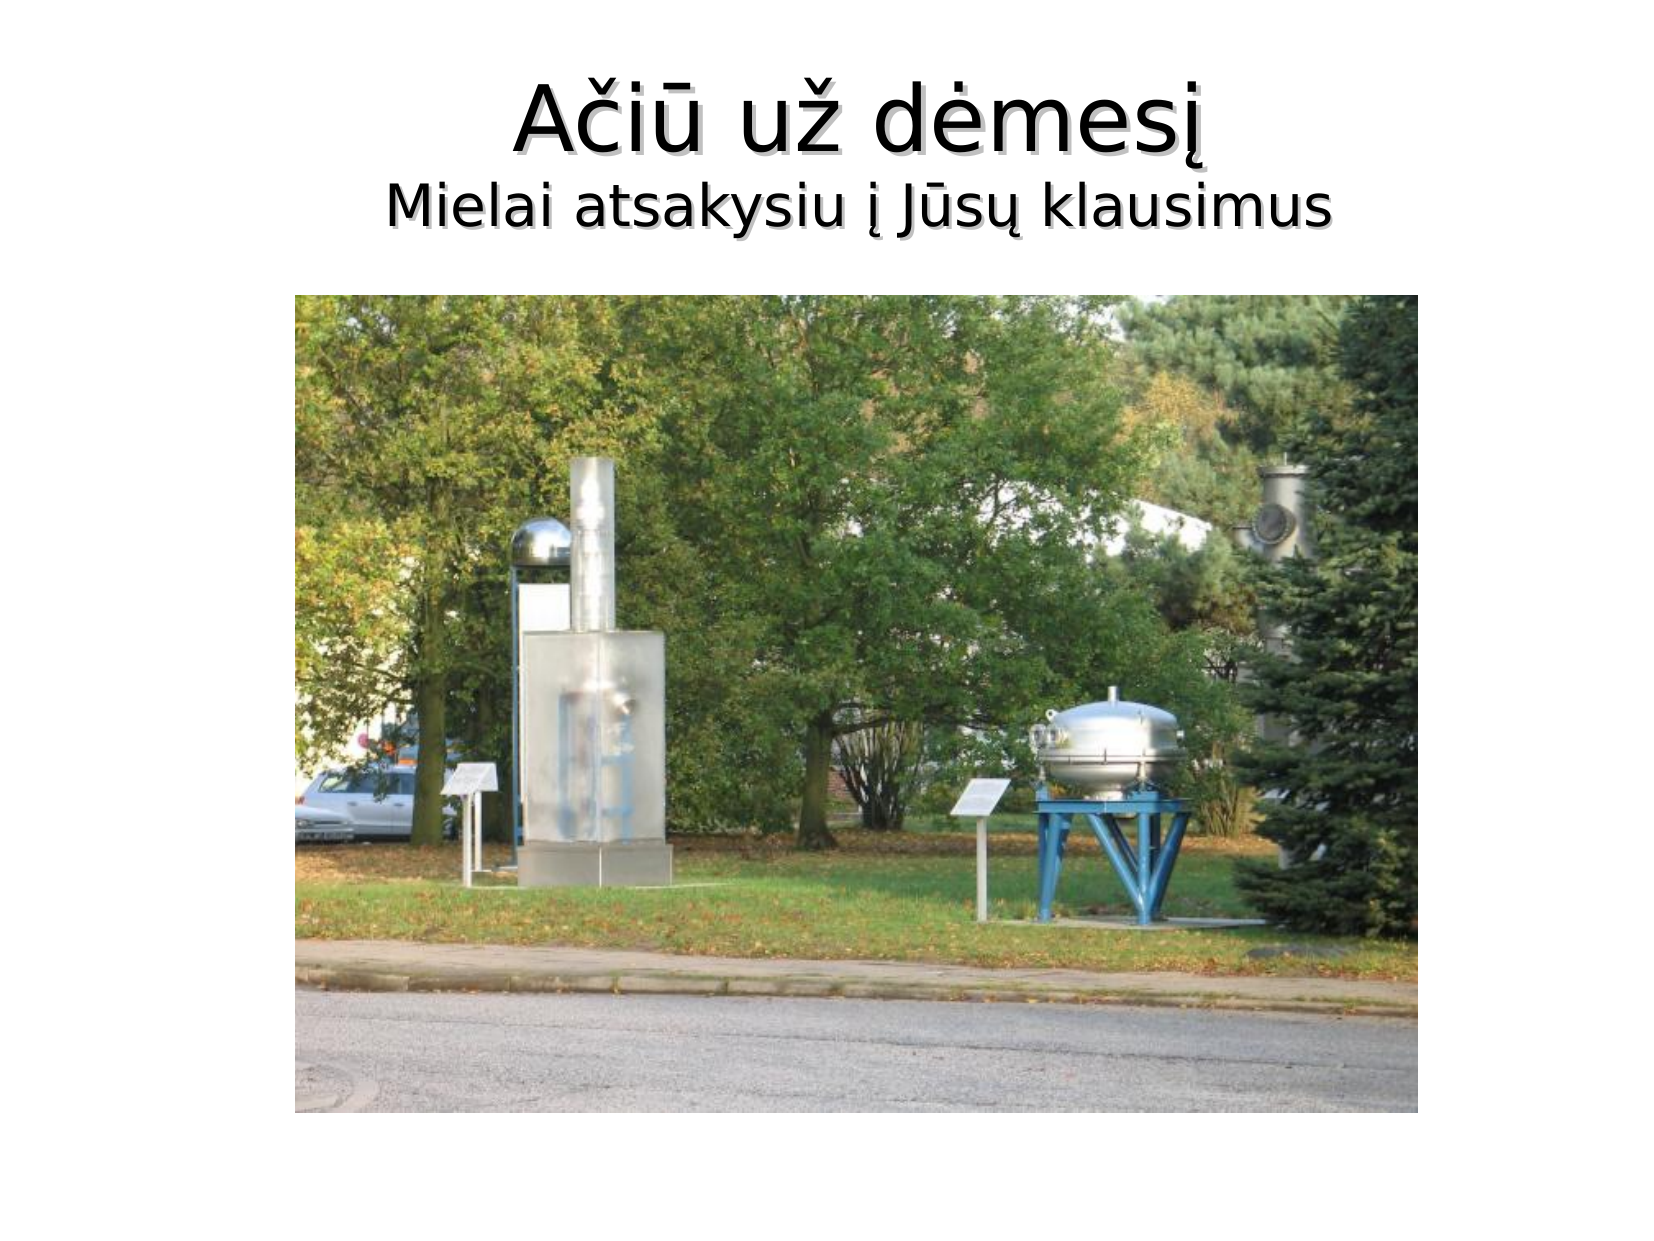

# Ačiū už dėmesį Mielai atsakysiu į Jūsų klausimus